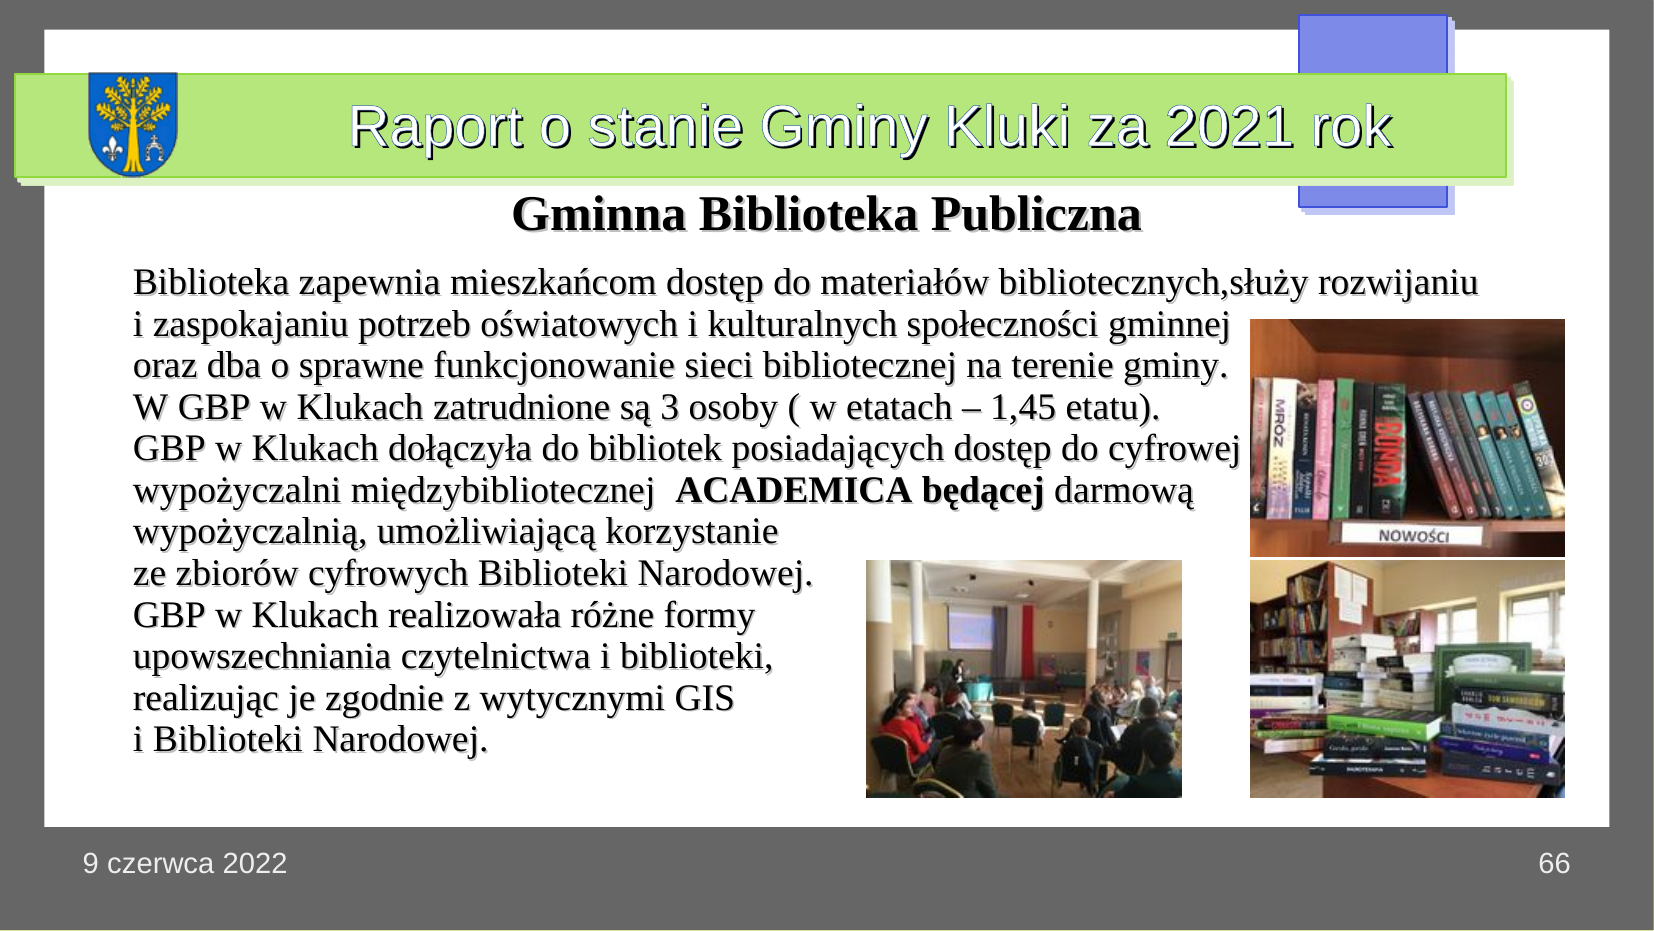

# Raport o stanie Gminy Kluki za 2021 rok
Gminna Biblioteka Publiczna
Biblioteka zapewnia mieszkańcom dostęp do materiałów bibliotecznych,służy rozwijaniu
i zaspokajaniu potrzeb oświatowych i kulturalnych społeczności gminnej
oraz dba o sprawne funkcjonowanie sieci bibliotecznej na terenie gminy.
W GBP w Klukach zatrudnione są 3 osoby ( w etatach – 1,45 etatu).
GBP w Klukach dołączyła do bibliotek posiadających dostęp do cyfrowej
wypożyczalni międzybibliotecznej ACADEMICA będącej darmową
wypożyczalnią, umożliwiającą korzystanie
ze zbiorów cyfrowych Biblioteki Narodowej.
GBP w Klukach realizowała różne formy
upowszechniania czytelnictwa i biblioteki,
realizując je zgodnie z wytycznymi GIS
i Biblioteki Narodowej.
9 czerwca 2022
66